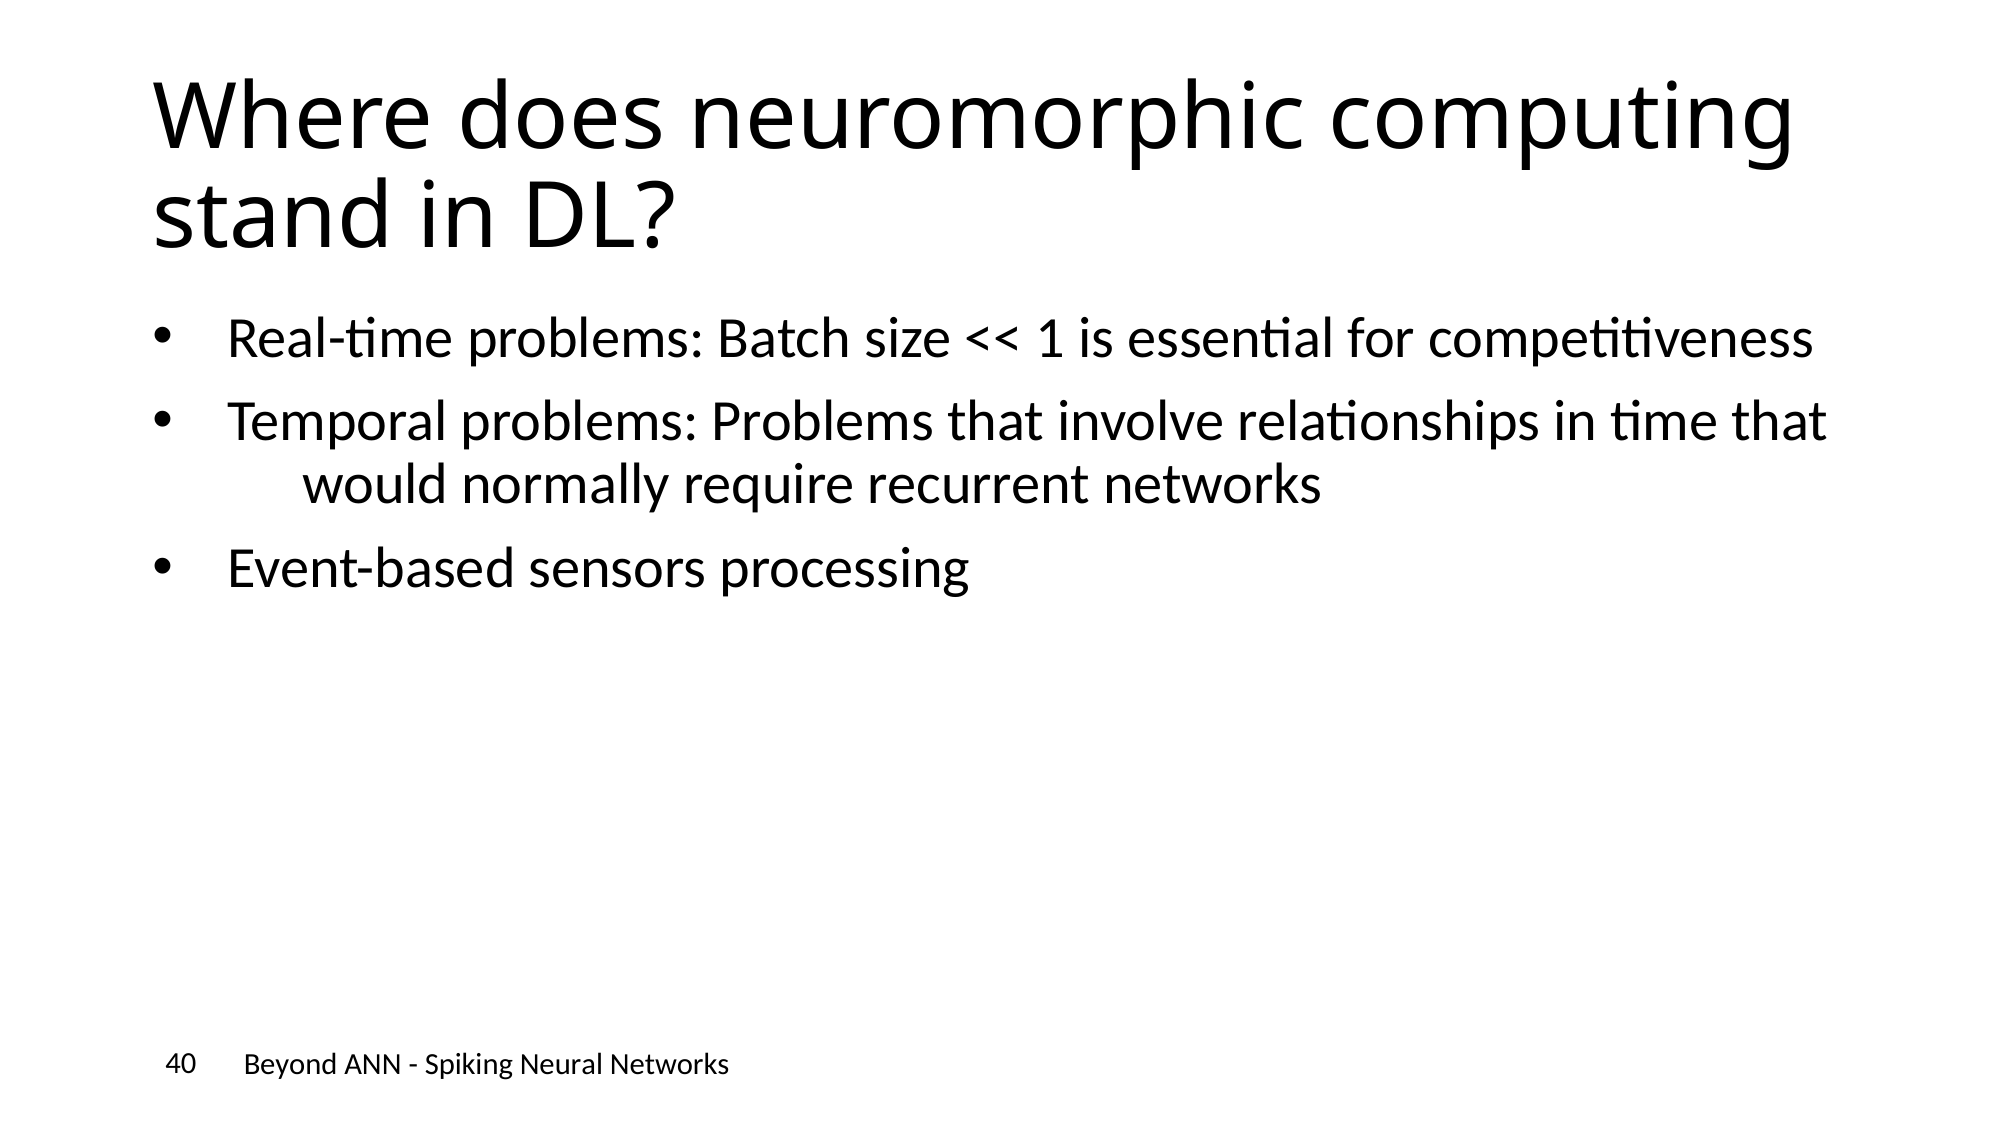

# Where does neuromorphic computing stand in DL?
Real-time problems: Batch size << 1 is essential for competitiveness
Temporal problems: Problems that involve relationships in time that would normally require recurrent networks
Event-based sensors processing
Beyond ANN - Spiking Neural Networks